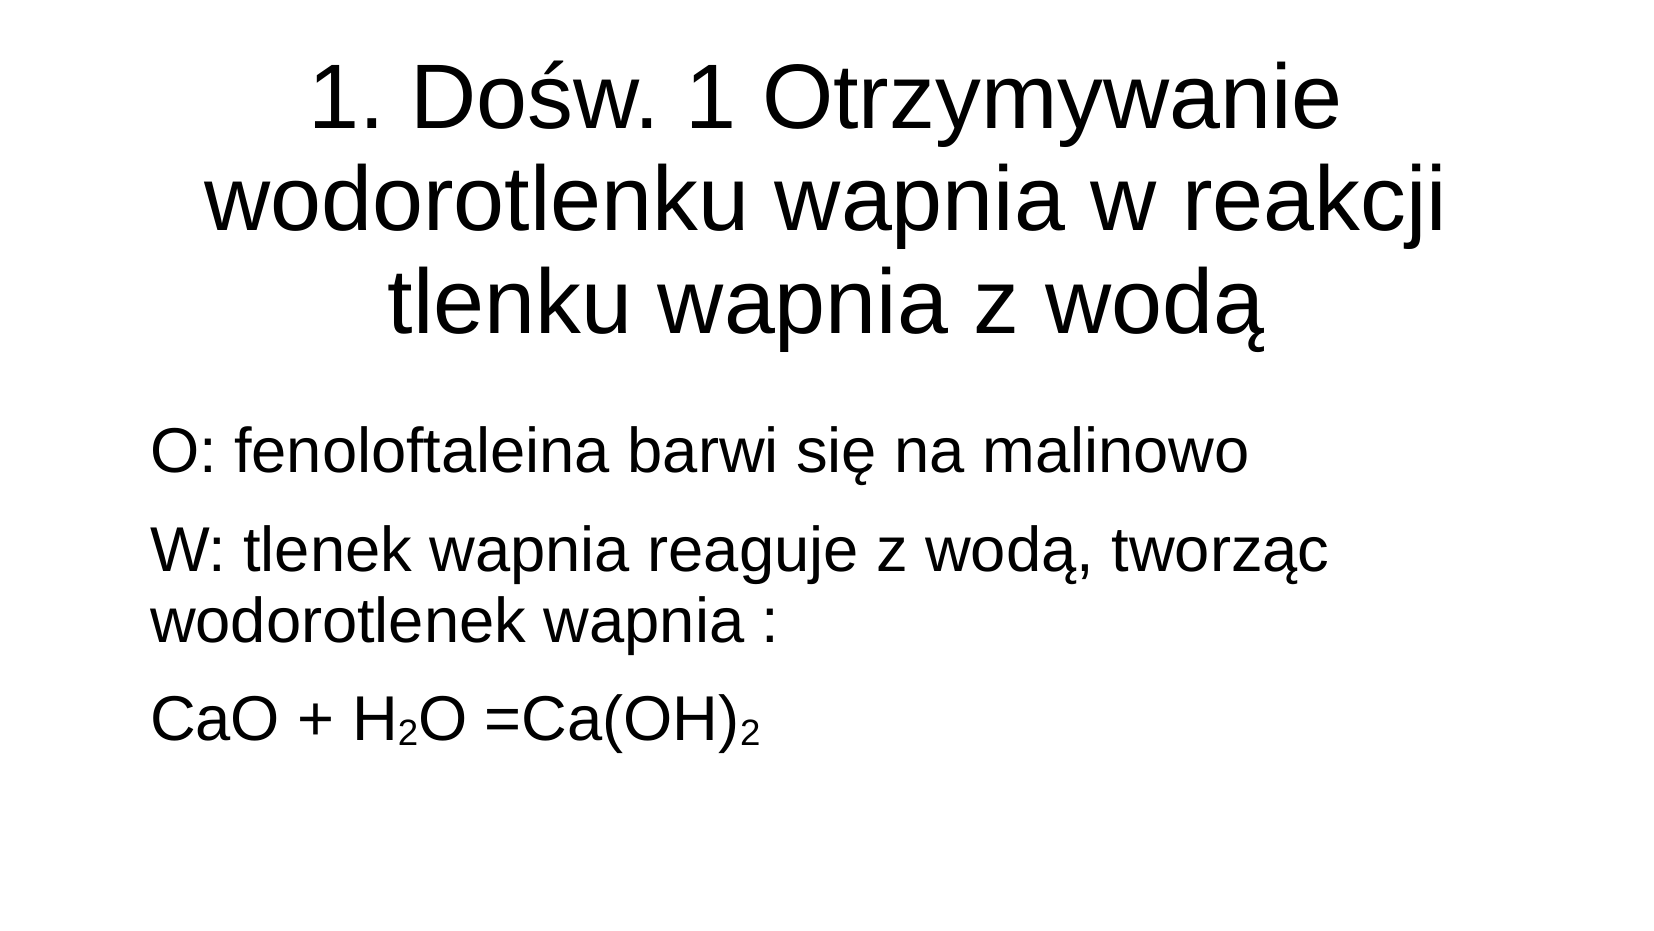

# 1. Dośw. 1 Otrzymywanie wodorotlenku wapnia w reakcji tlenku wapnia z wodą
O: fenoloftaleina barwi się na malinowo
W: tlenek wapnia reaguje z wodą, tworząc wodorotlenek wapnia :
CaO + H2O =Ca(OH)2